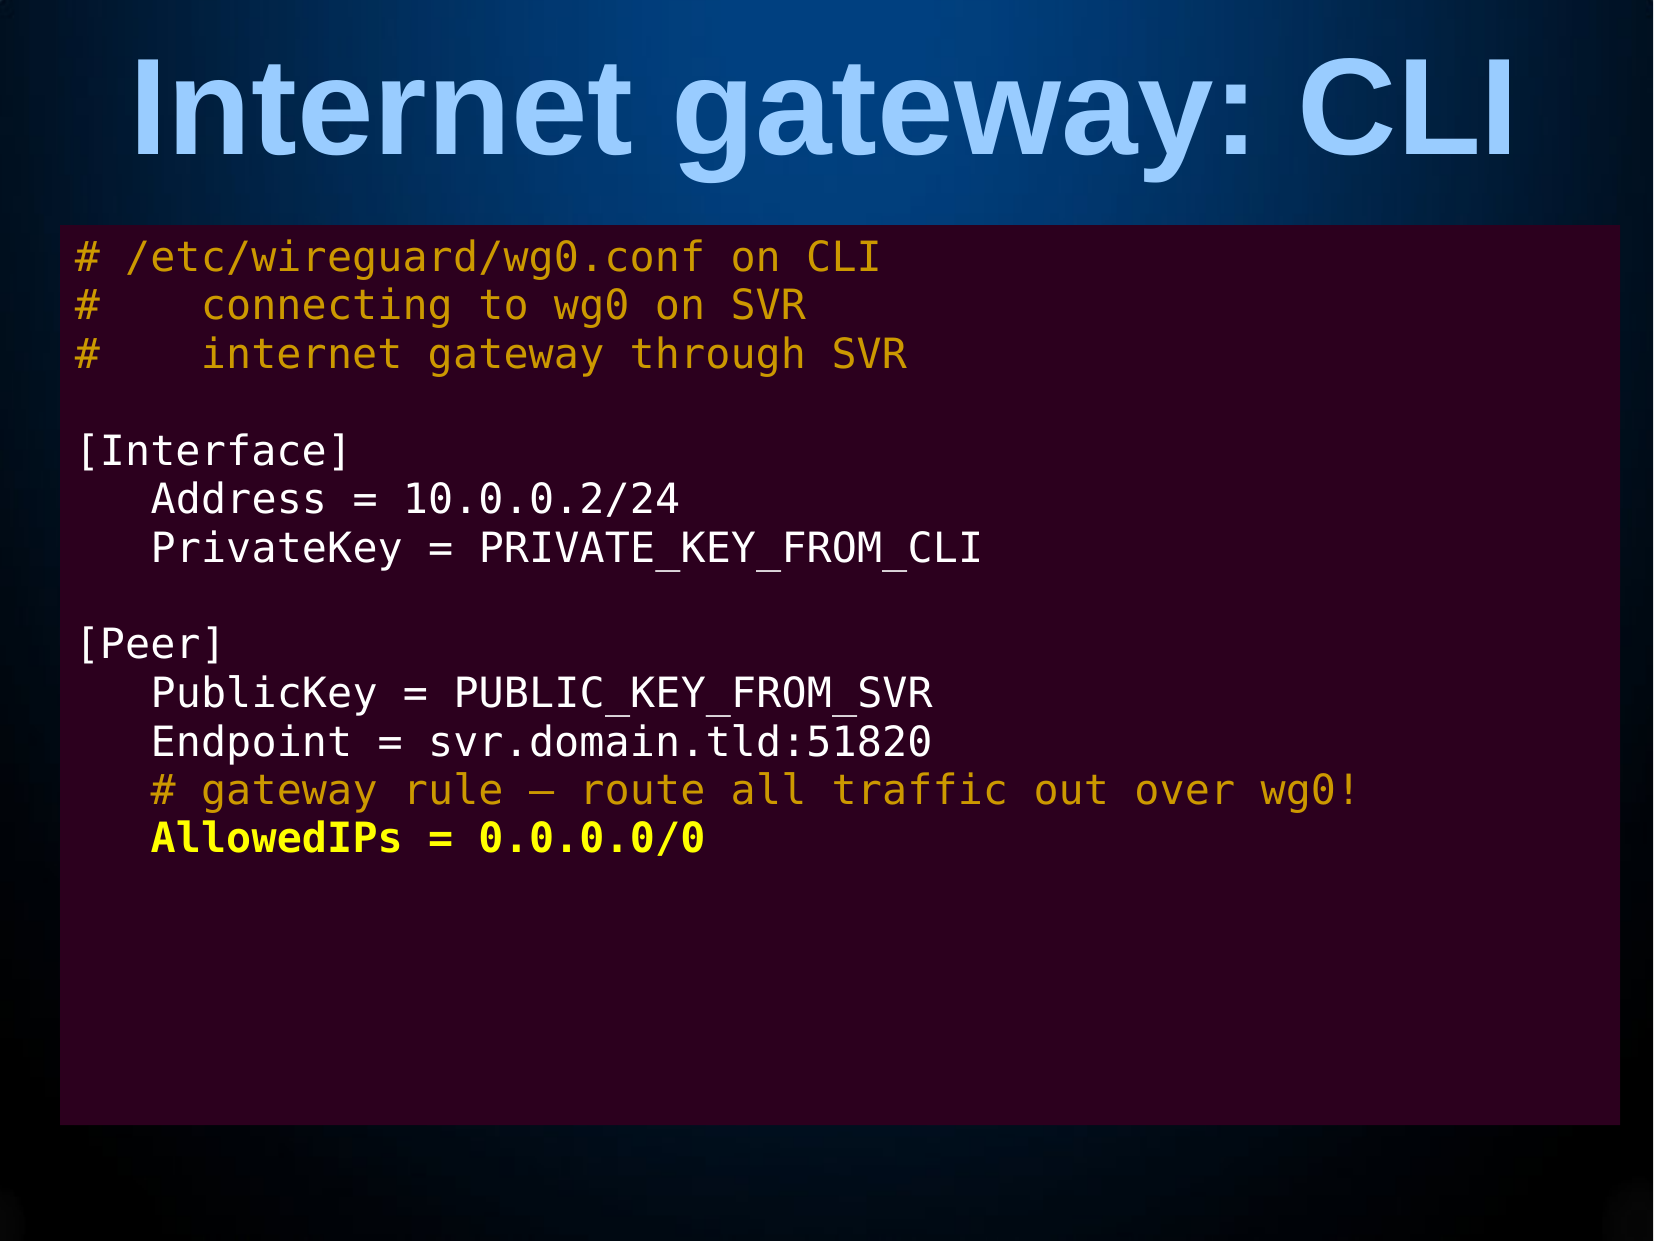

# Internet gateway: CLI
# /etc/wireguard/wg0.conf on CLI
# connecting to wg0 on SVR
# internet gateway through SVR
[Interface]
 Address = 10.0.0.2/24
 PrivateKey = PRIVATE_KEY_FROM_CLI
[Peer]
 PublicKey = PUBLIC_KEY_FROM_SVR
 Endpoint = svr.domain.tld:51820
 # gateway rule – route all traffic out over wg0!
 AllowedIPs = 0.0.0.0/0